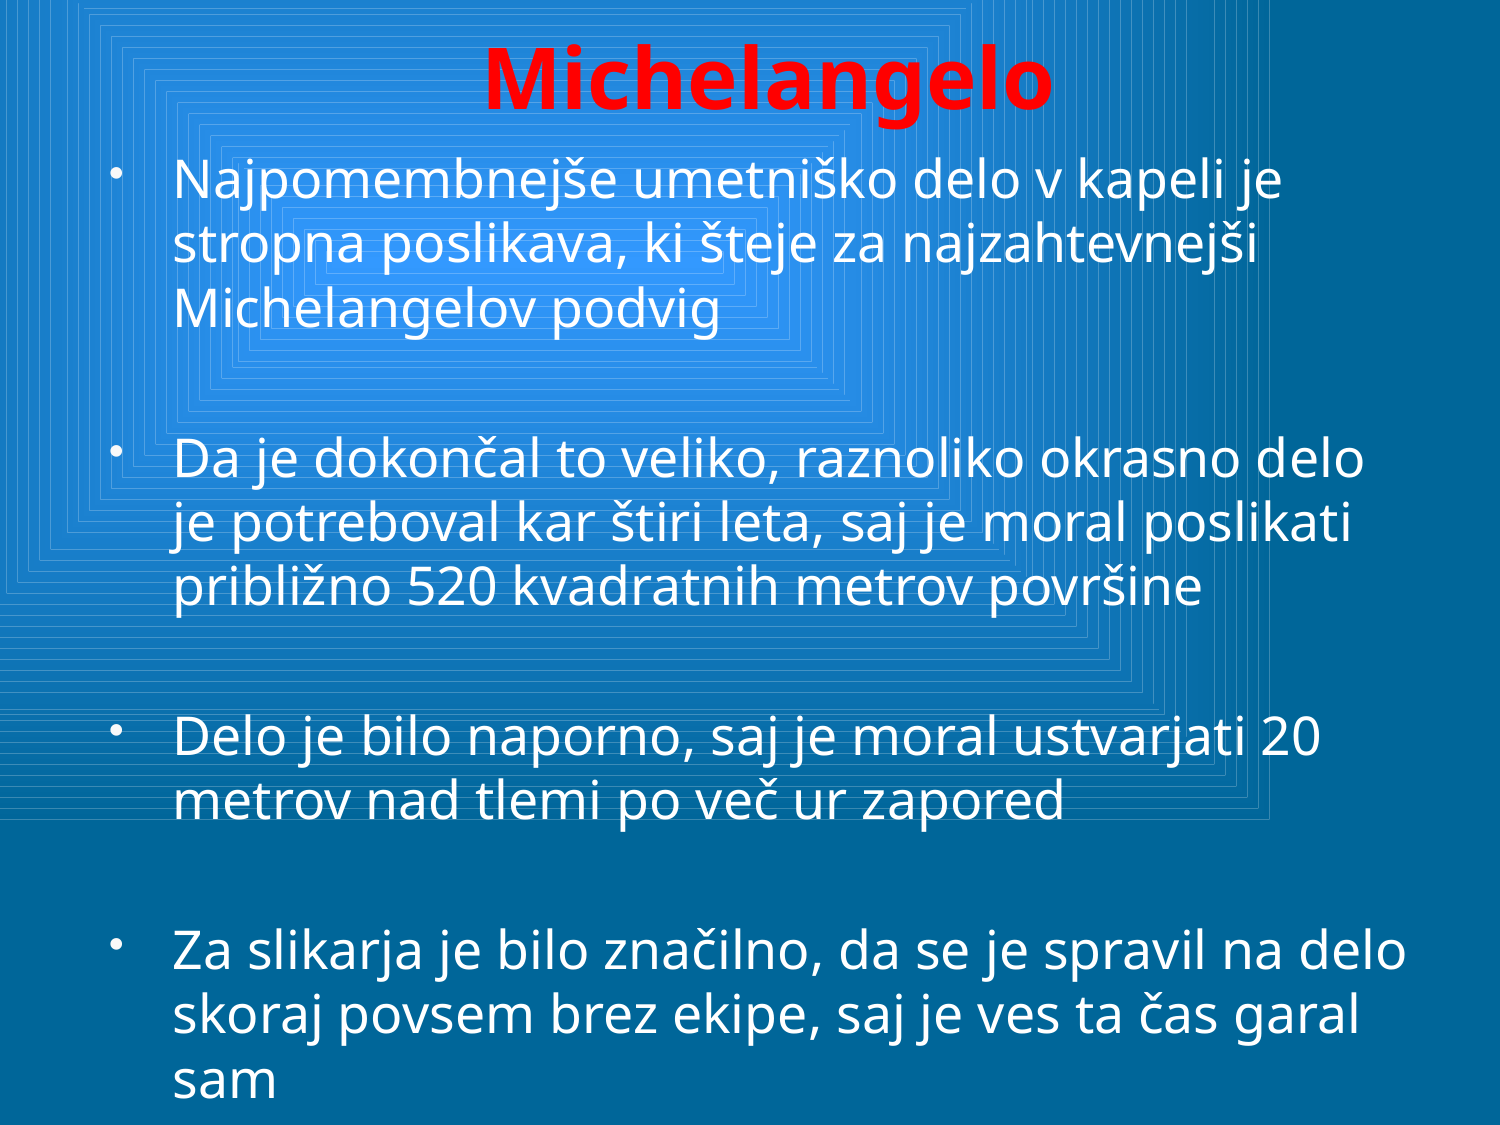

# Michelangelo
Najpomembnejše umetniško delo v kapeli je stropna poslikava, ki šteje za najzahtevnejši Michelangelov podvig
Da je dokončal to veliko, raznoliko okrasno delo je potreboval kar štiri leta, saj je moral poslikati približno 520 kvadratnih metrov površine
Delo je bilo naporno, saj je moral ustvarjati 20 metrov nad tlemi po več ur zapored
Za slikarja je bilo značilno, da se je spravil na delo skoraj povsem brez ekipe, saj je ves ta čas garal sam